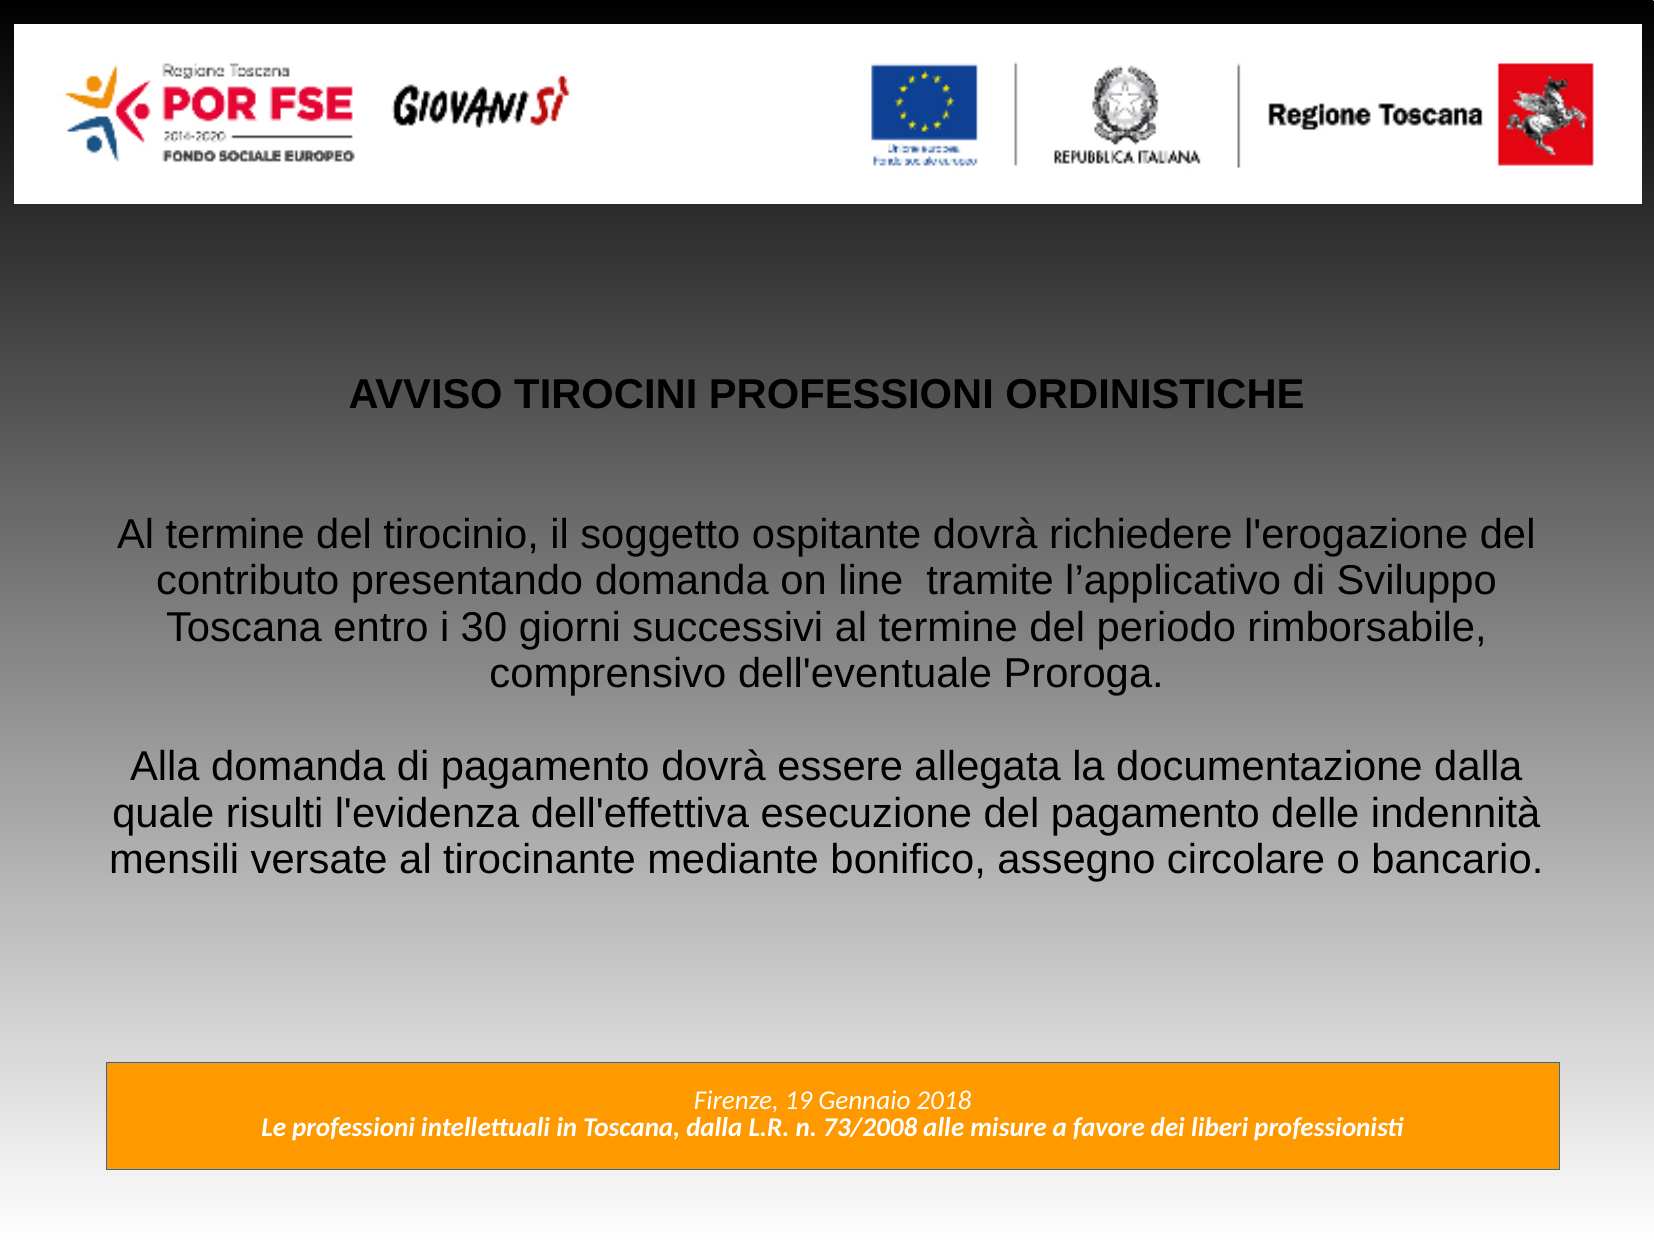

#
AVVISO TIROCINI PROFESSIONI ORDINISTICHE
Al termine del tirocinio, il soggetto ospitante dovrà richiedere l'erogazione del contributo presentando domanda on line tramite l’applicativo di Sviluppo Toscana entro i 30 giorni successivi al termine del periodo rimborsabile, comprensivo dell'eventuale Proroga.
Alla domanda di pagamento dovrà essere allegata la documentazione dalla quale risulti l'evidenza dell'effettiva esecuzione del pagamento delle indennità mensili versate al tirocinante mediante bonifico, assegno circolare o bancario.
Firenze, 19 Gennaio 2018
Le professioni intellettuali in Toscana, dalla L.R. n. 73/2008 alle misure a favore dei liberi professionisti